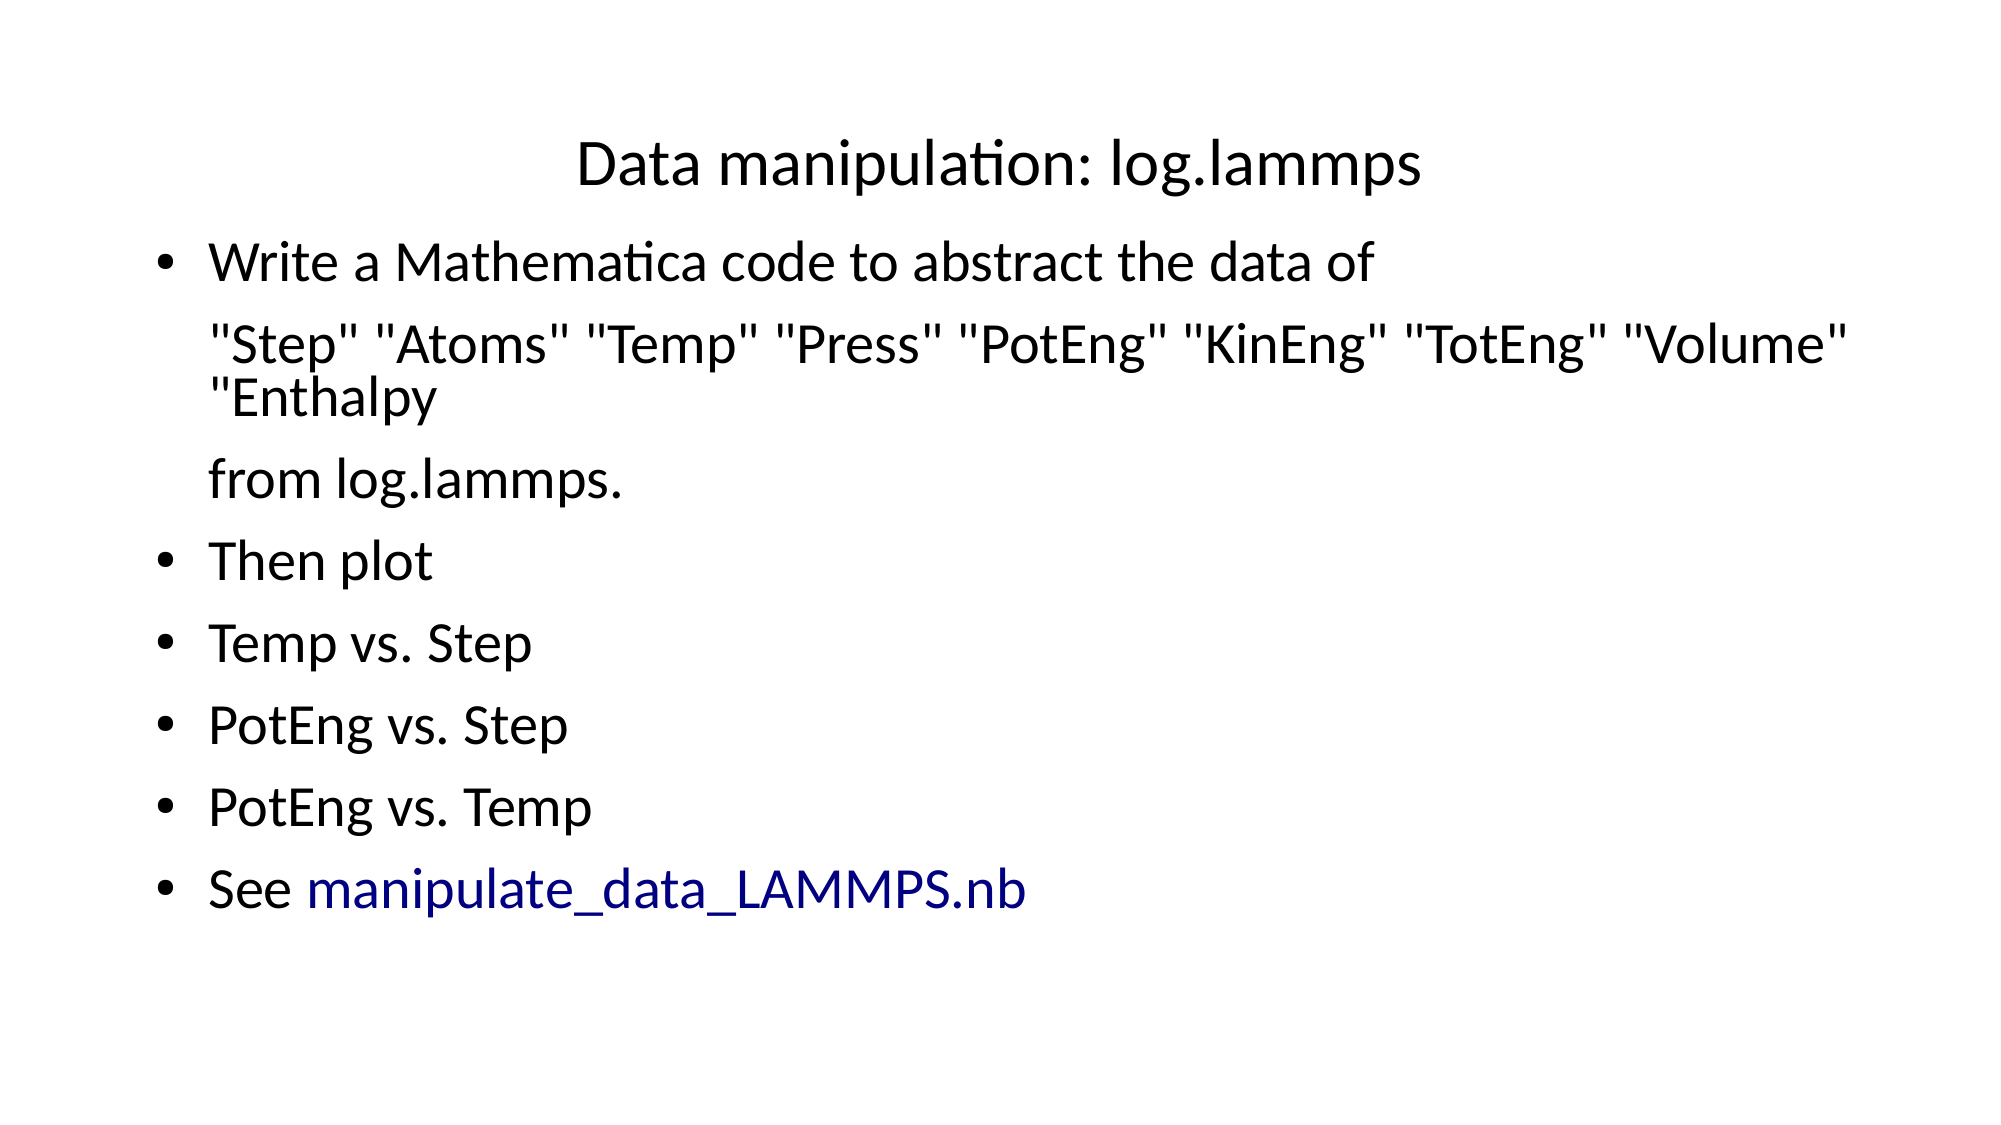

# Data manipulation: log.lammps
Write a Mathematica code to abstract the data of
"Step" "Atoms" "Temp" "Press" "PotEng" "KinEng" "TotEng" "Volume" "Enthalpy
from log.lammps.
Then plot
Temp vs. Step
PotEng vs. Step
PotEng vs. Temp
See manipulate_data_LAMMPS.nb